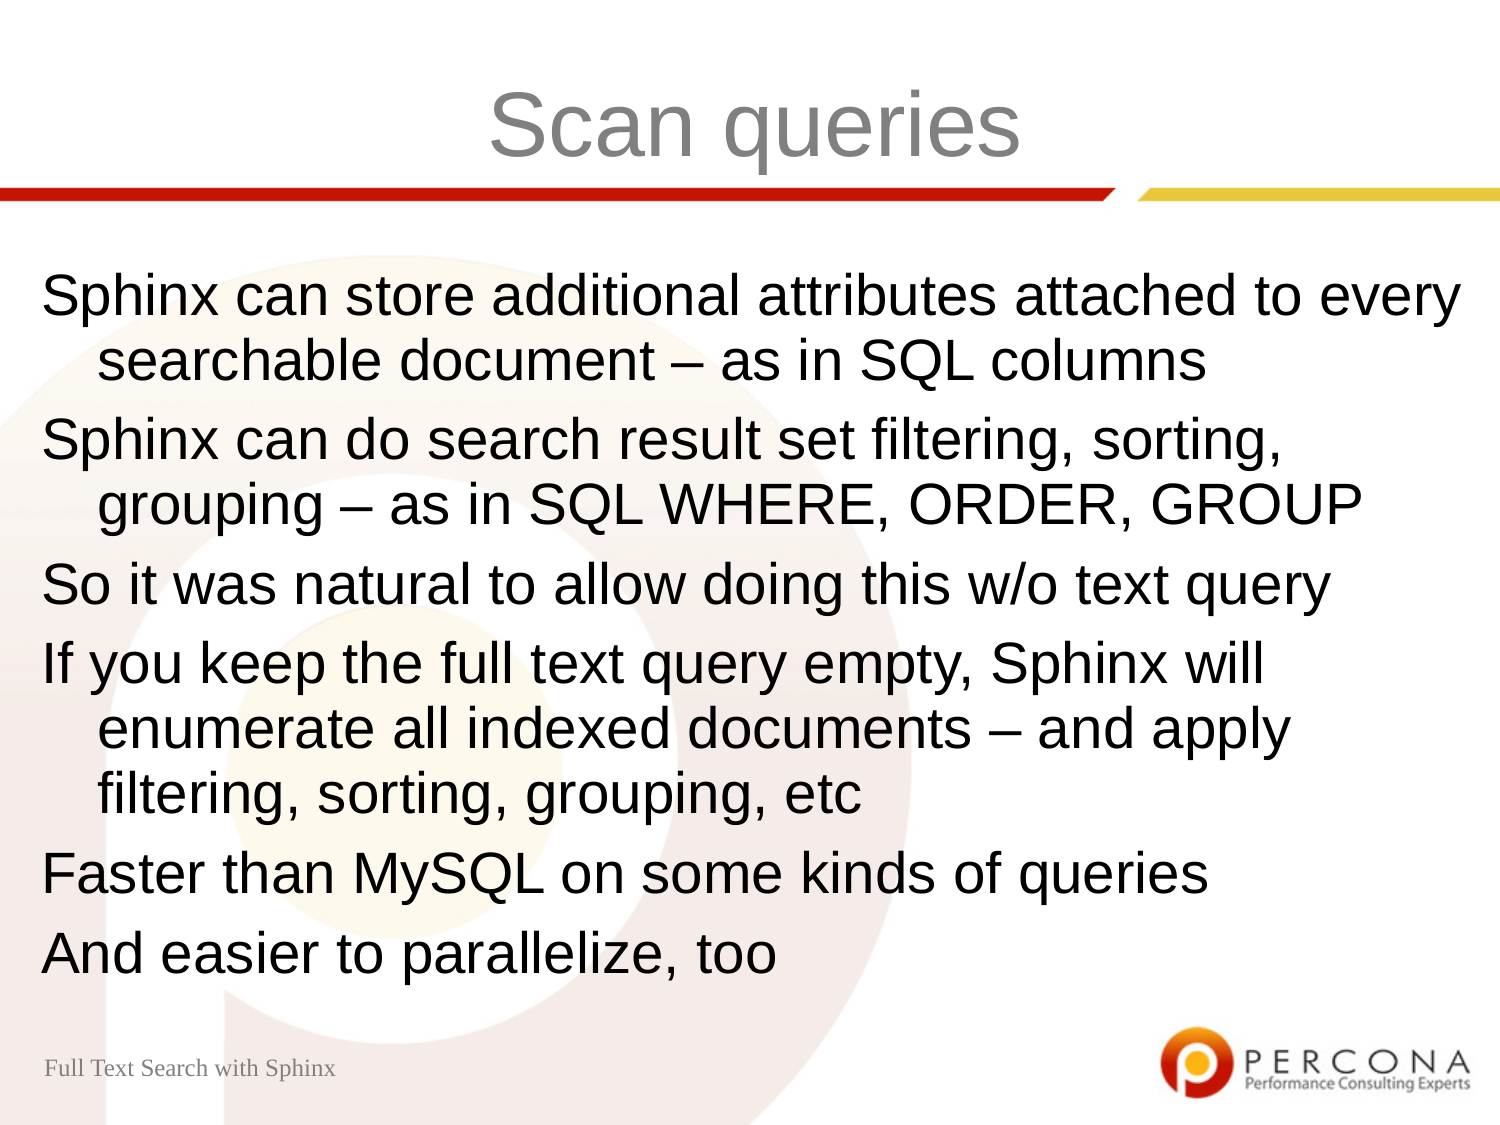

Scan queries
# Sphinx can store additional attributes attached to every searchable document – as in SQL columns
Sphinx can do search result set filtering, sorting, grouping – as in SQL WHERE, ORDER, GROUP
So it was natural to allow doing this w/o text query
If you keep the full text query empty, Sphinx will enumerate all indexed documents – and apply filtering, sorting, grouping, etc
Faster than MySQL on some kinds of queries
And easier to parallelize, too